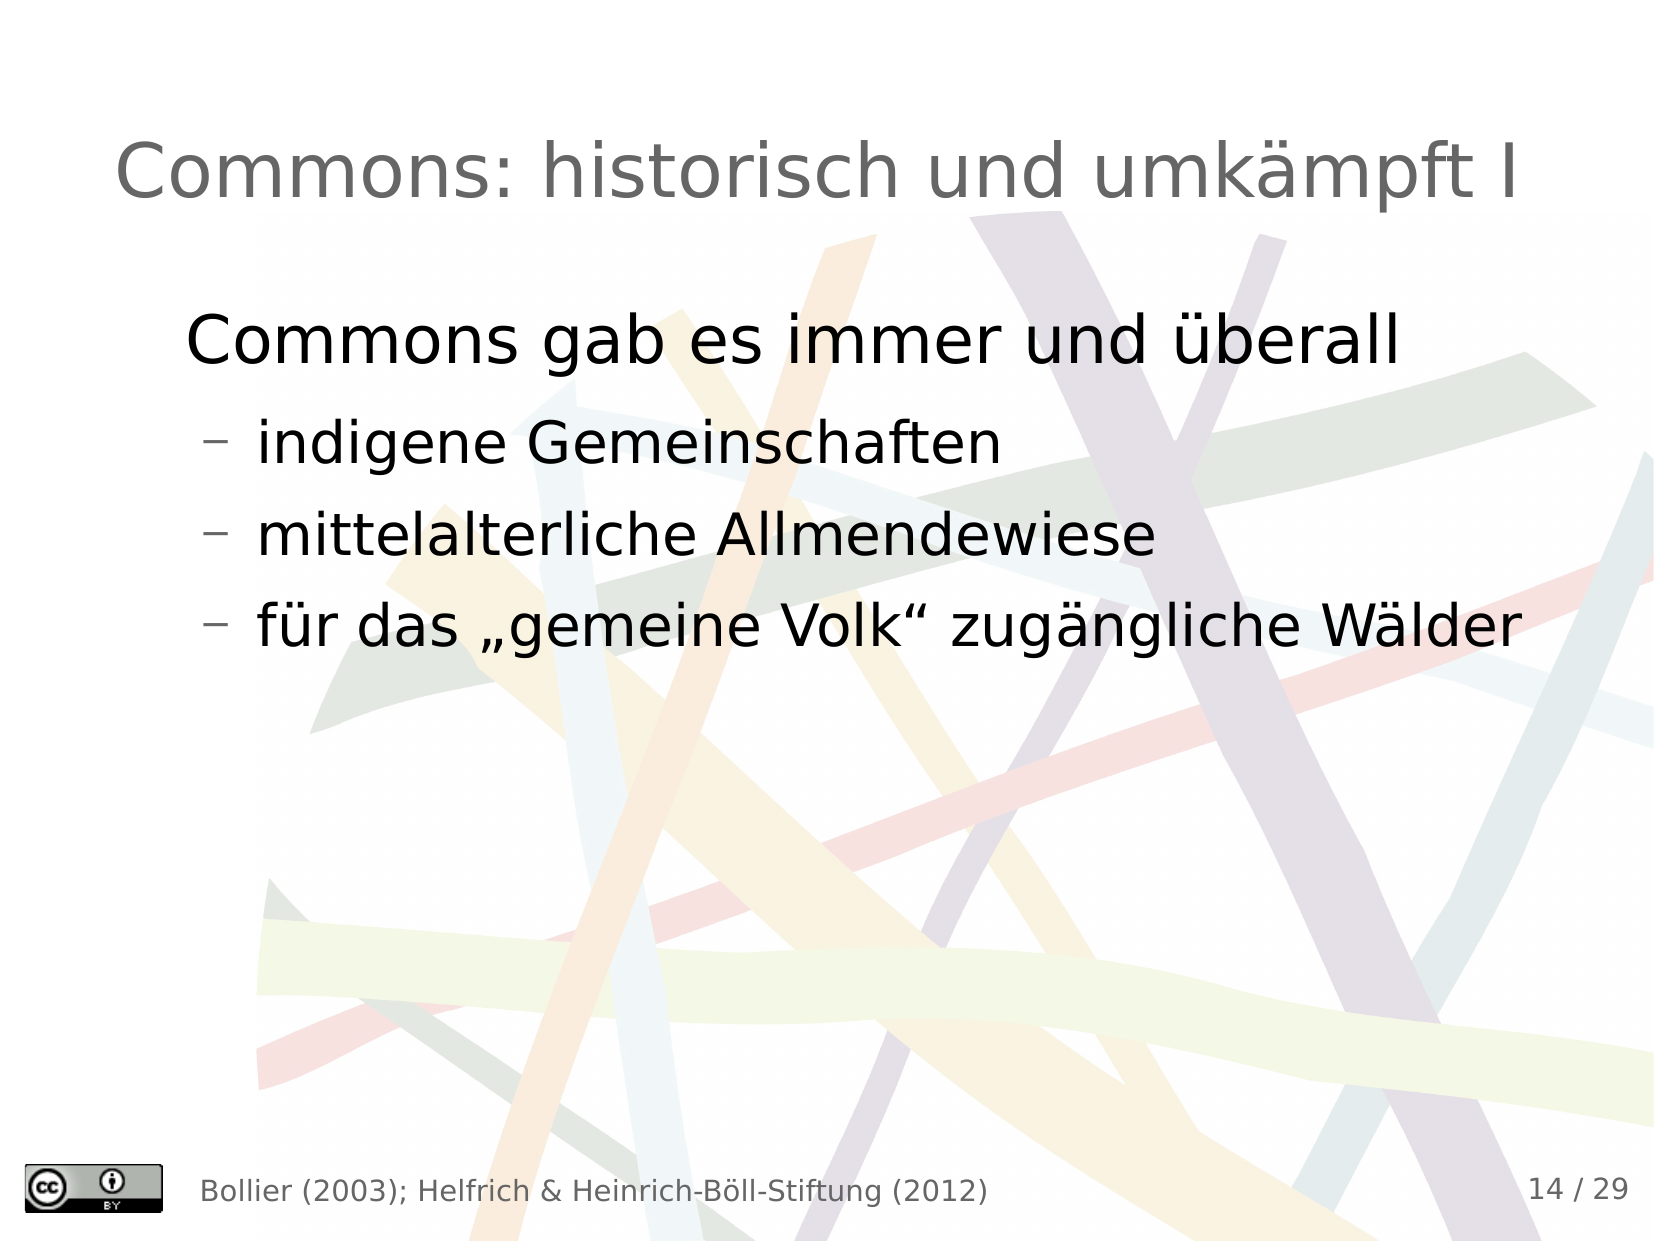

# Commons: historisch und umkämpft I
Commons gab es immer und überall
indigene Gemeinschaften
mittelalterliche Allmendewiese
für das „gemeine Volk“ zugängliche Wälder
Bollier (2003); Helfrich & Heinrich-Böll-Stiftung (2012)
14